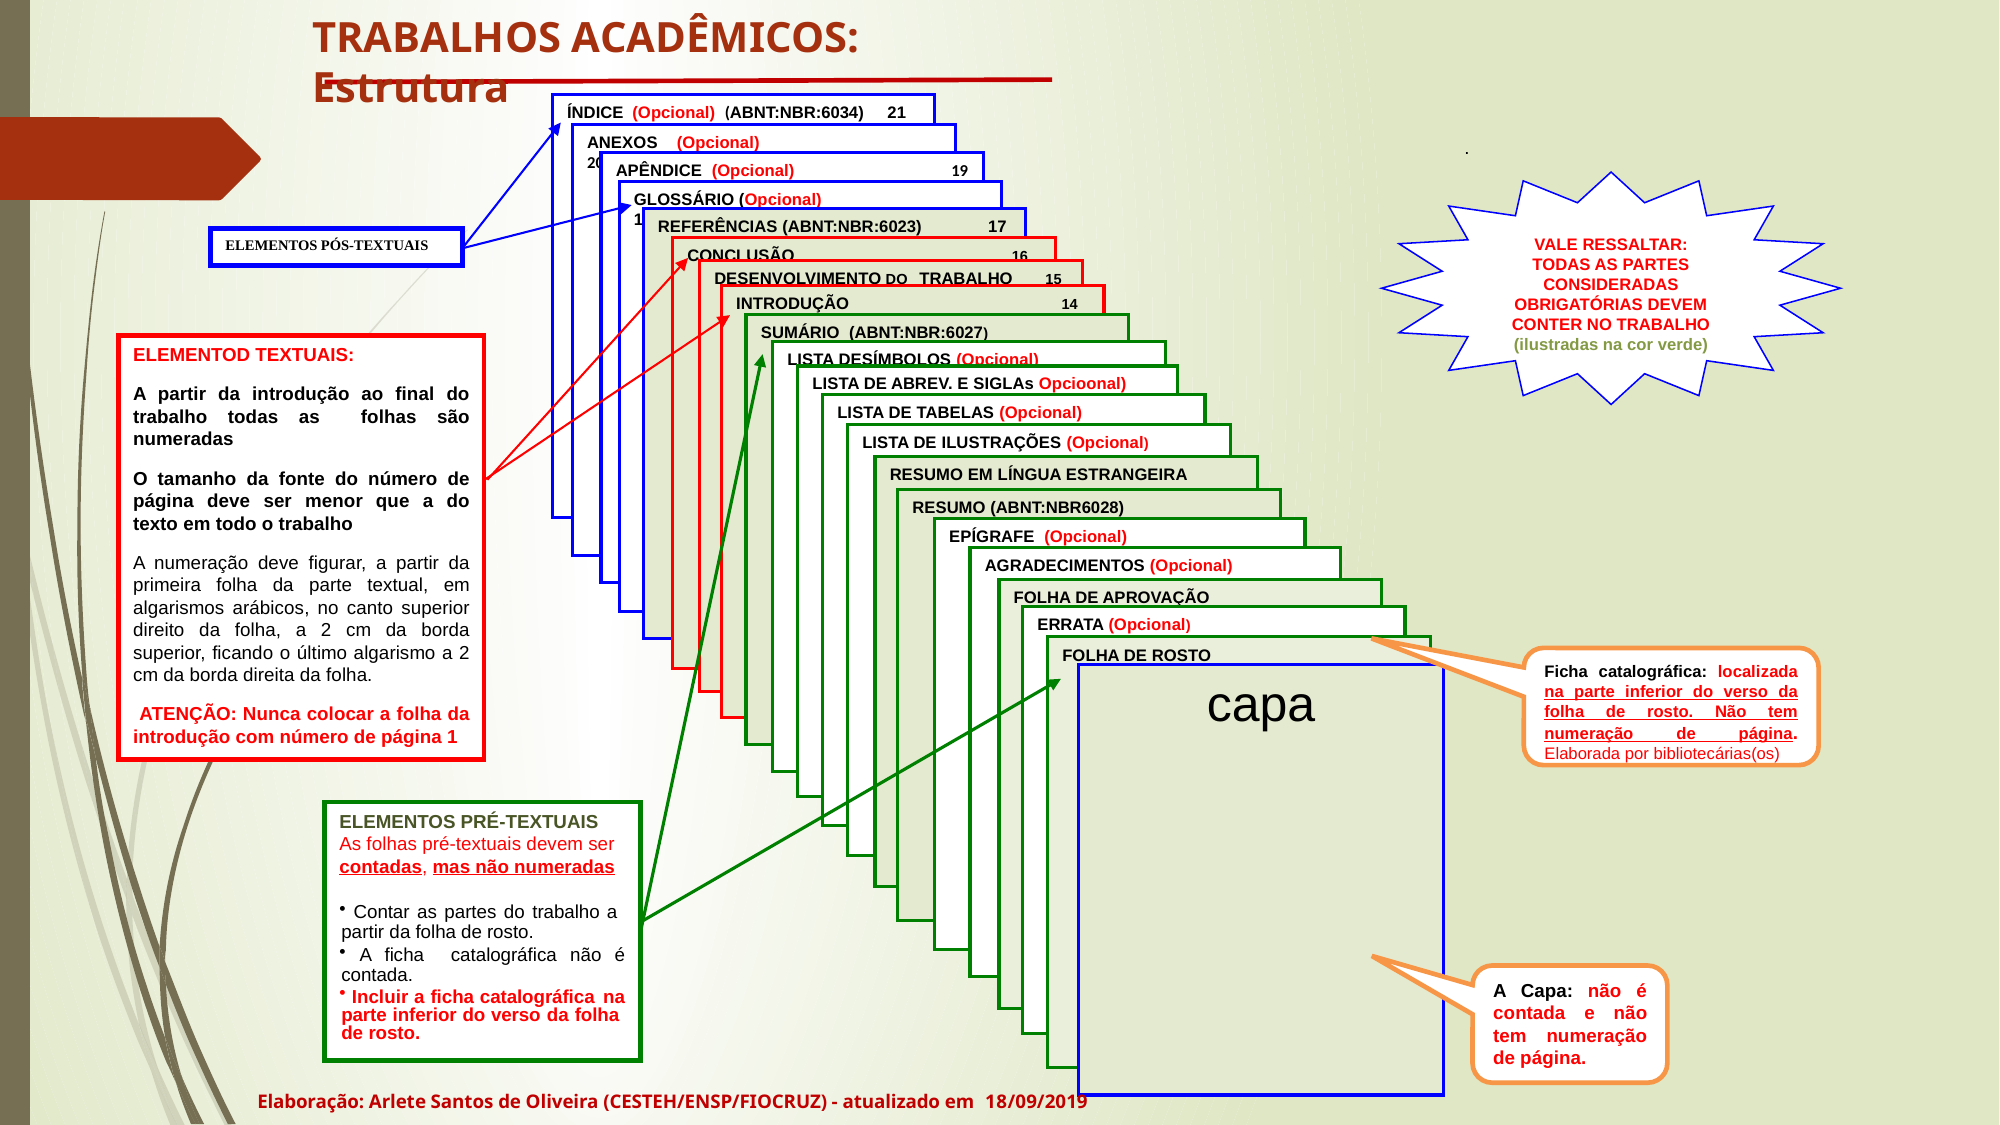

TRABALHOS ACADÊMICOS: Estrutura
ÍNDICE (Opcional) (ABNT:NBR:6034) 21
ANEXOS (Opcional) 20
.
APÊNDICE (Opcional) 19
VALE RESSALTAR:
TODAS AS PARTES CONSIDERADAS OBRIGATÓRIAS DEVEM CONTER NO TRABALHO (ilustradas na cor verde)
GLOSSÁRIO (Opcional) 18
REFERÊNCIAS (ABNT:NBR:6023) 17
ELEMENTOS PÓS-TEXTUAIS
CONCLUSÃO 16
DESENVOLVIMENTO DO TRABALHO 15
INTRODUÇÃO 14
SUMÁRIO (ABNT:NBR:6027)
ELEMENTOD TEXTUAIS:
A partir da introdução ao final do trabalho todas as folhas são numeradas
O tamanho da fonte do número de página deve ser menor que a do texto em todo o trabalho
A numeração deve figurar, a partir da primeira folha da parte textual, em algarismos arábicos, no canto superior direito da folha, a 2 cm da borda superior, ficando o último algarismo a 2 cm da borda direita da folha.
 ATENÇÃO: Nunca colocar a folha da introdução com número de página 1
LISTA DESÍMBOLOS (Opcional)
LISTA DE ABREV. E SIGLAs Opcioonal)
LISTA DE TABELAS (Opcional)
LISTA DE ILUSTRAÇÕES (Opcional)
RESUMO EM LÍNGUA ESTRANGEIRA
RESUMO (ABNT:NBR6028)
EPÍGRAFE (Opcional)
AGRADECIMENTOS (Opcional)
FOLHA DE APROVAÇÃO
ERRATA (Opcional)
FOLHA DE ROSTO
Ficha catalográfica: localizada na parte inferior do verso da folha de rosto. Não tem numeração de página. Elaborada por bibliotecárias(os)
capa
ELEMENTOS PRÉ-TEXTUAIS
As folhas pré-textuais devem ser contadas, mas não numeradas
 Contar as partes do trabalho a partir da folha de rosto.
 A ficha catalográfica não é contada.
 Incluir a ficha catalográfica na parte inferior do verso da folha de rosto.
A Capa: não é contada e não tem numeração de página.
Elaboração: Arlete Santos de Oliveira (CESTEH/ENSP/FIOCRUZ) - atualizado em 18/09/2019